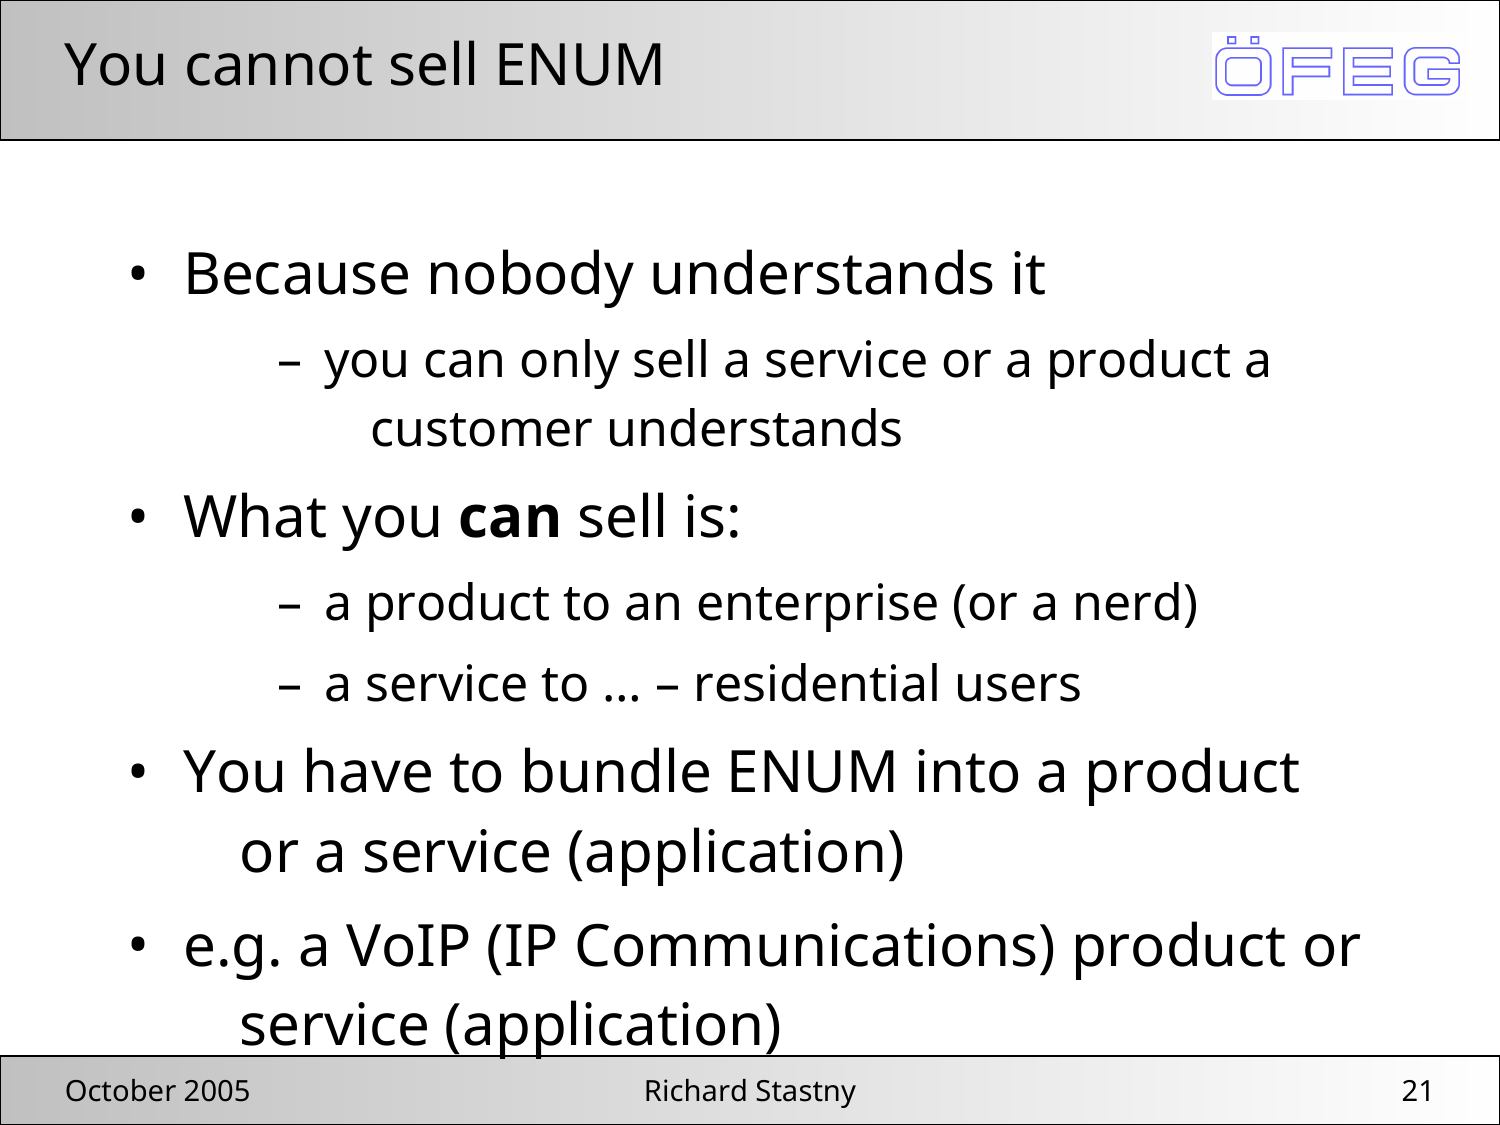

# You cannot sell ENUM
Because nobody understands it
you can only sell a service or a product a customer understands
What you can sell is:
a product to an enterprise (or a nerd)
a service to … – residential users
You have to bundle ENUM into a product or a service (application)
e.g. a VoIP (IP Communications) product or service (application)
October 2005
Richard Stastny
21